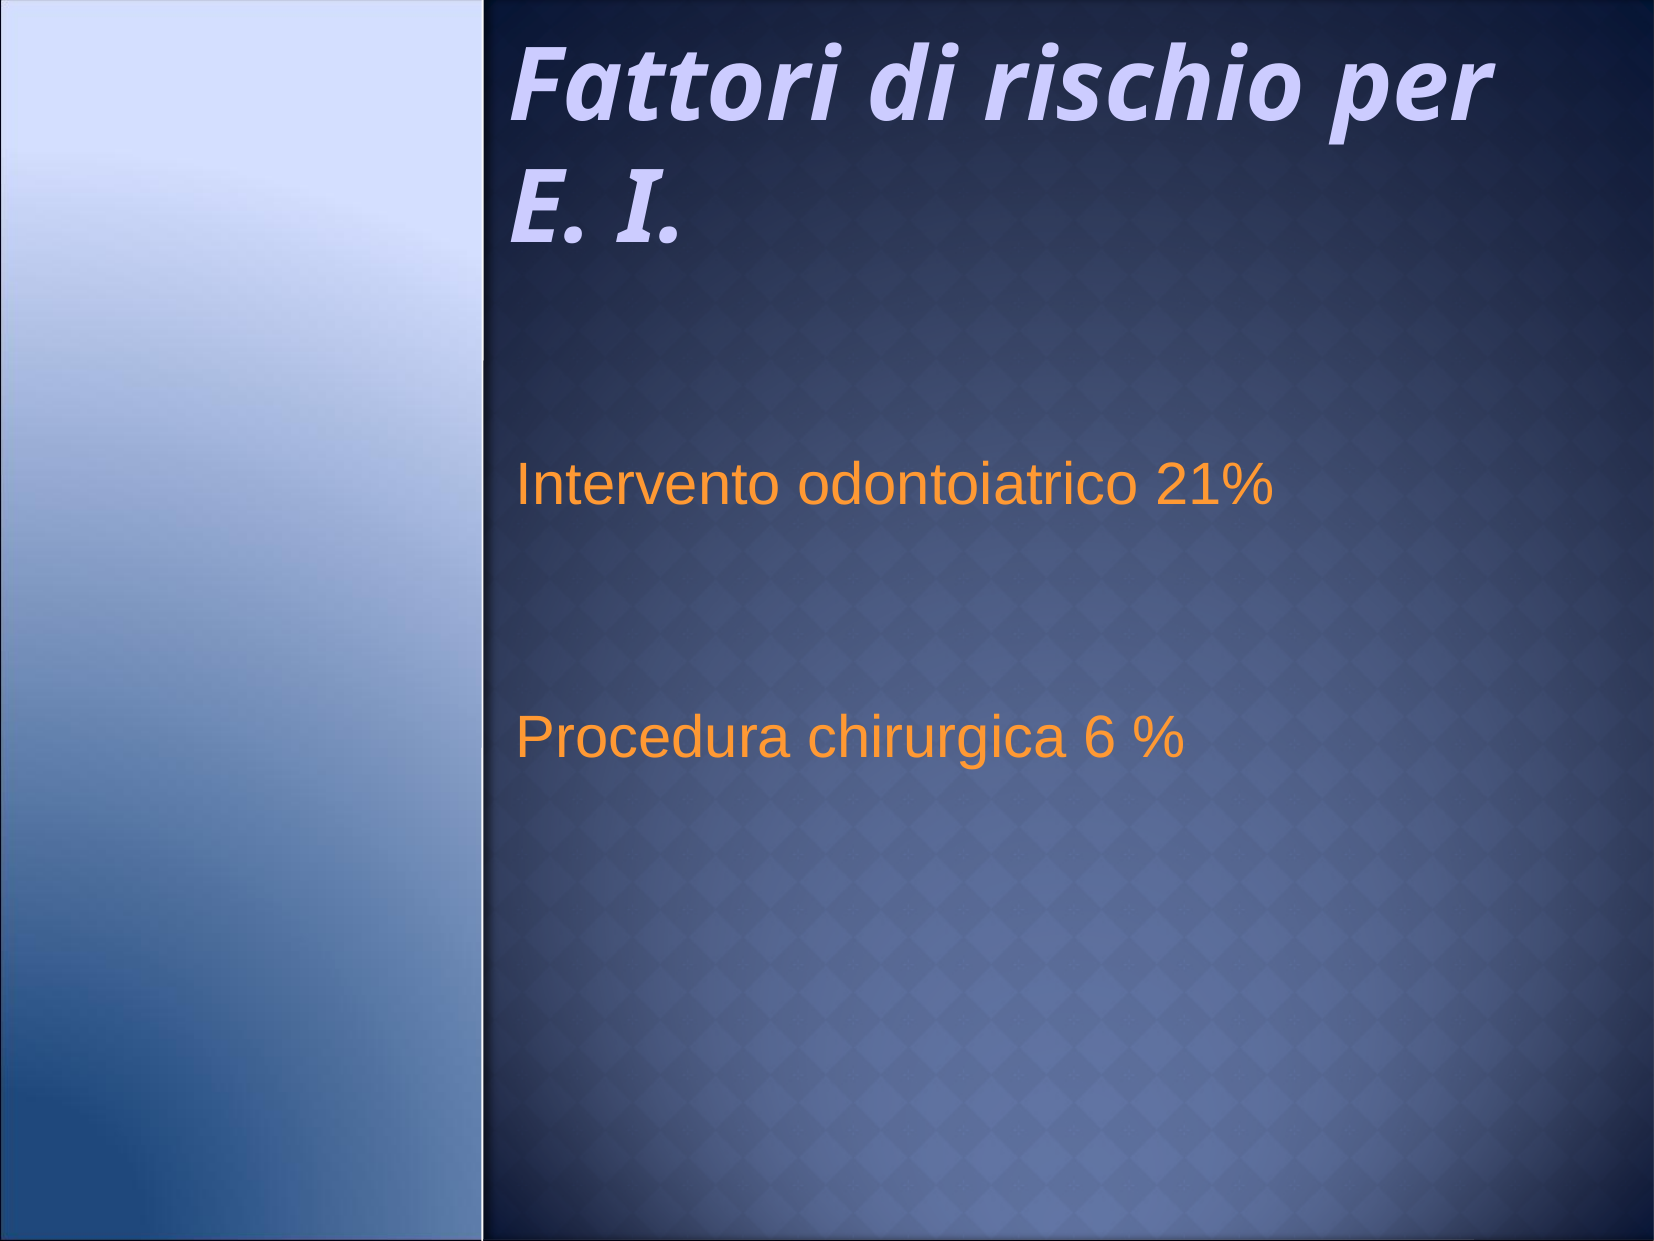

# Fattori di rischio per E. I.
Intervento odontoiatrico 21%
Procedura chirurgica 6 %